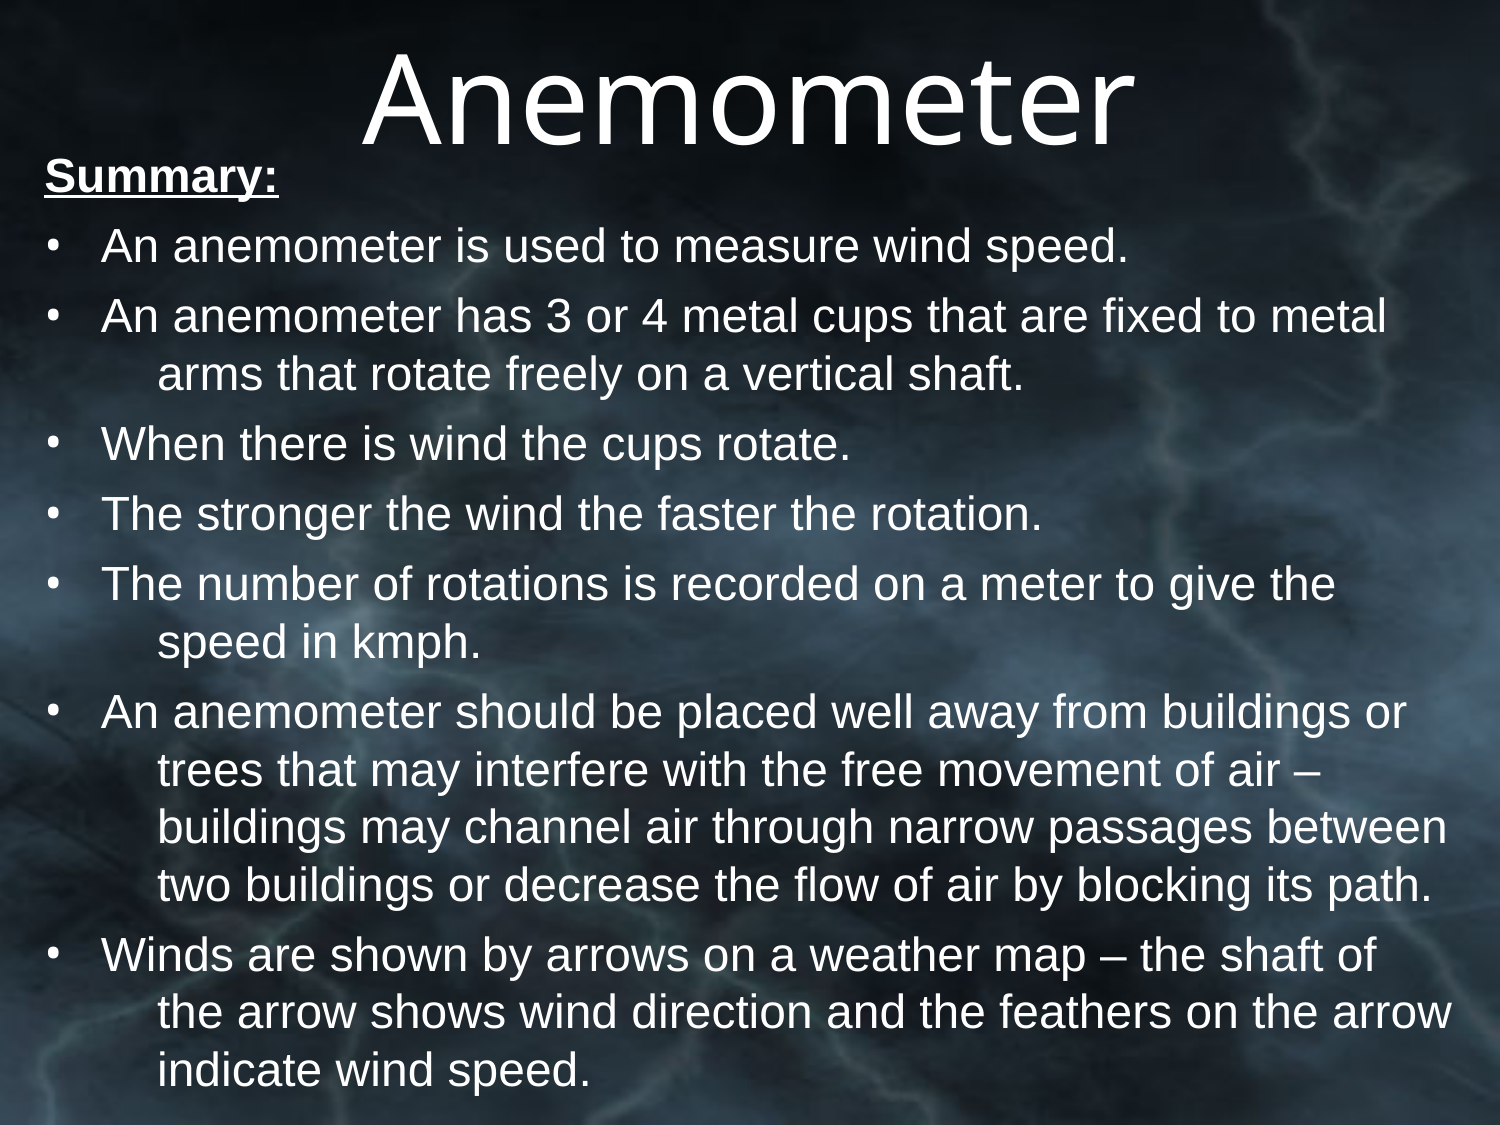

# Anemometer
Summary:
An anemometer is used to measure wind speed.
An anemometer has 3 or 4 metal cups that are fixed to metal arms that rotate freely on a vertical shaft.
When there is wind the cups rotate.
The stronger the wind the faster the rotation.
The number of rotations is recorded on a meter to give the speed in kmph.
An anemometer should be placed well away from buildings or trees that may interfere with the free movement of air – buildings may channel air through narrow passages between two buildings or decrease the flow of air by blocking its path.
Winds are shown by arrows on a weather map – the shaft of the arrow shows wind direction and the feathers on the arrow indicate wind speed.